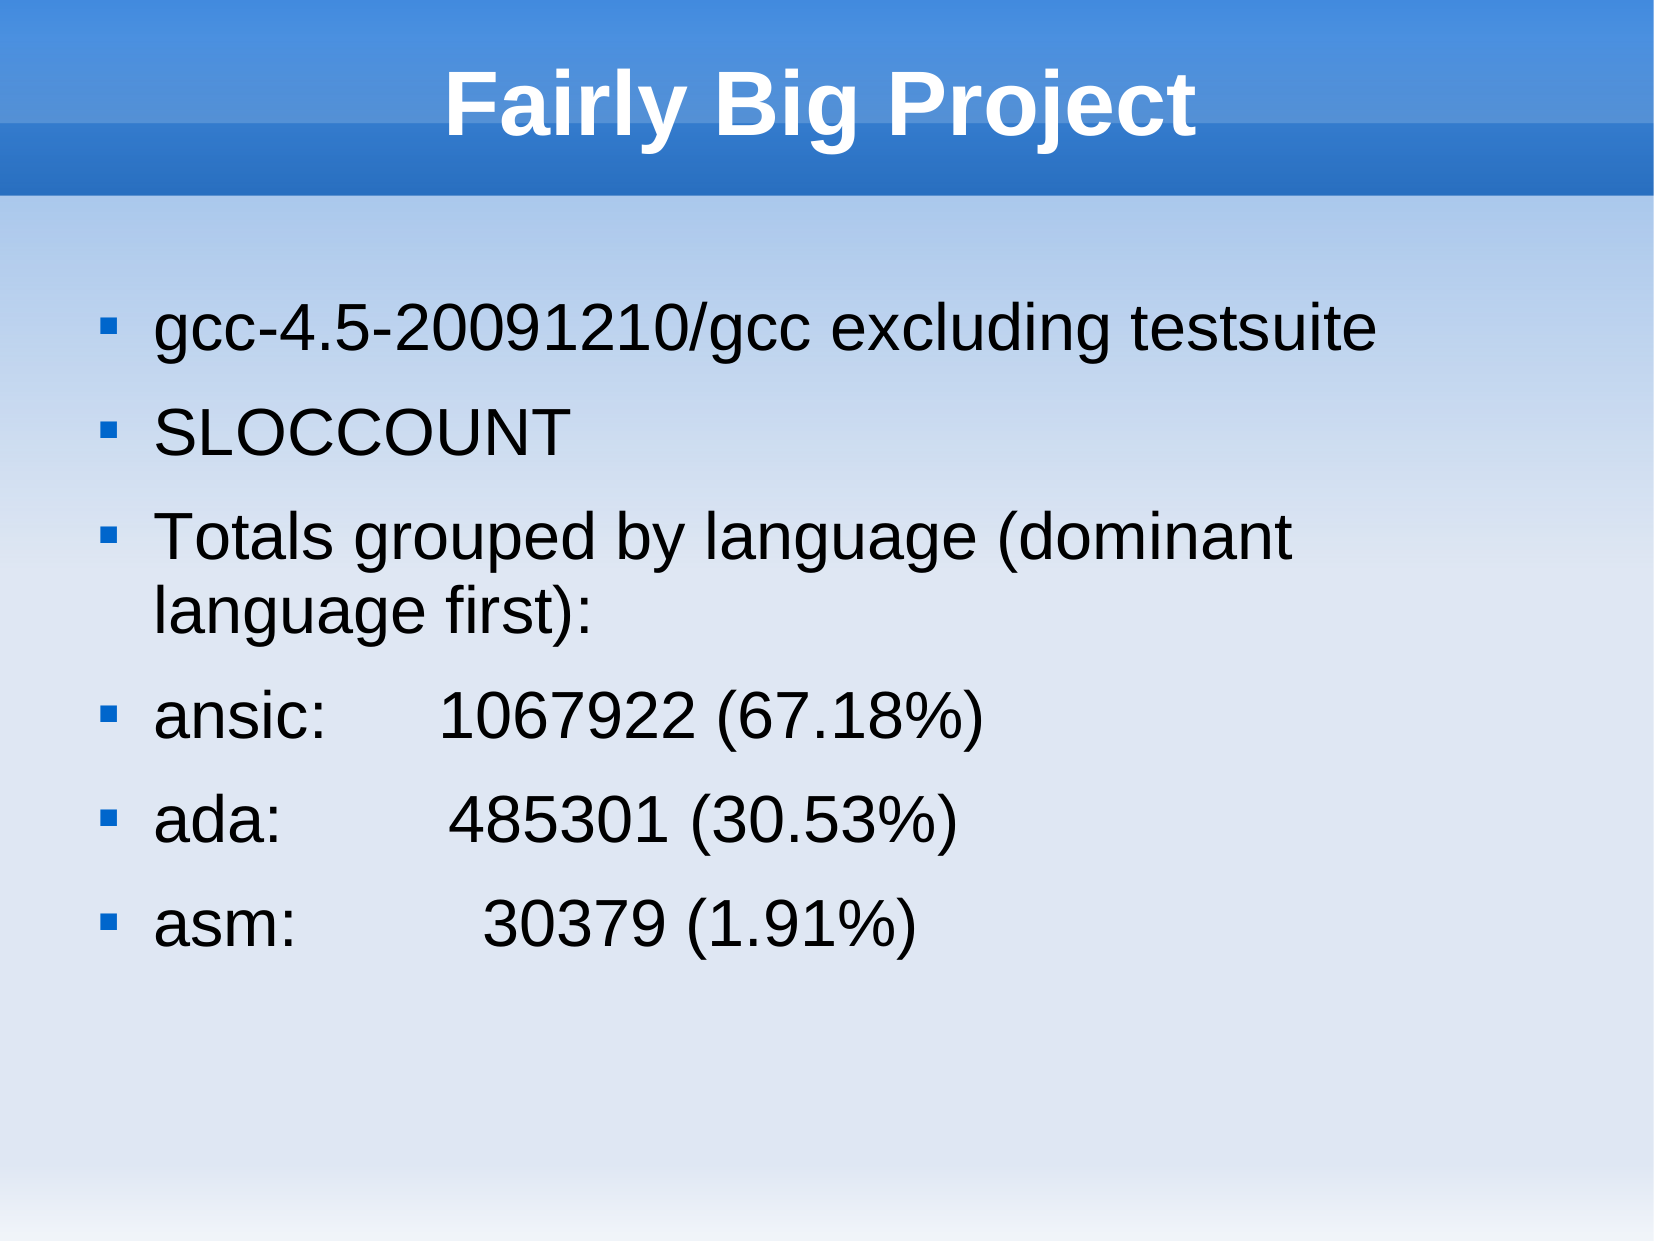

# Fairly Big Project
gcc-4.5-20091210/gcc excluding testsuite
SLOCCOUNT
Totals grouped by language (dominant language first):
ansic: 1067922 (67.18%)
ada: 485301 (30.53%)
asm: 30379 (1.91%)